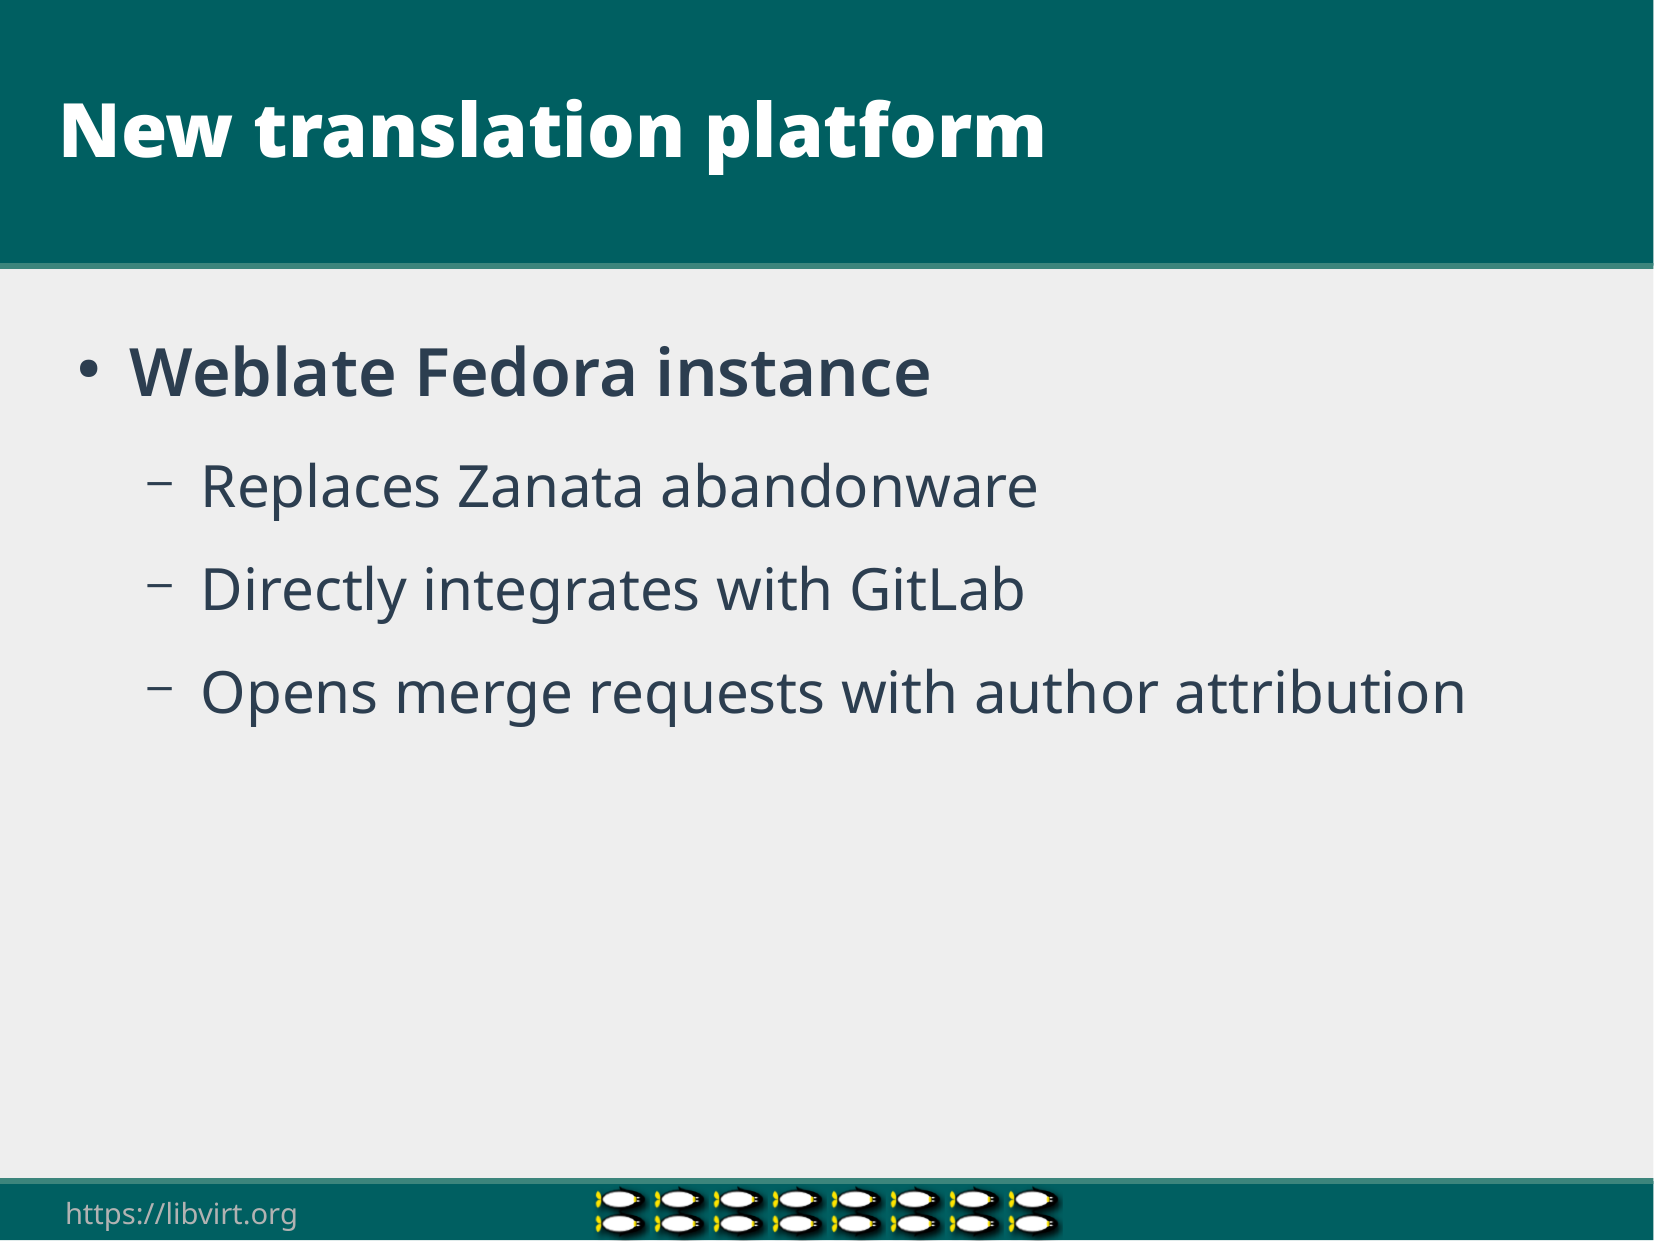

# New translation platform
Weblate Fedora instance
Replaces Zanata abandonware
Directly integrates with GitLab
Opens merge requests with author attribution
https://libvirt.org